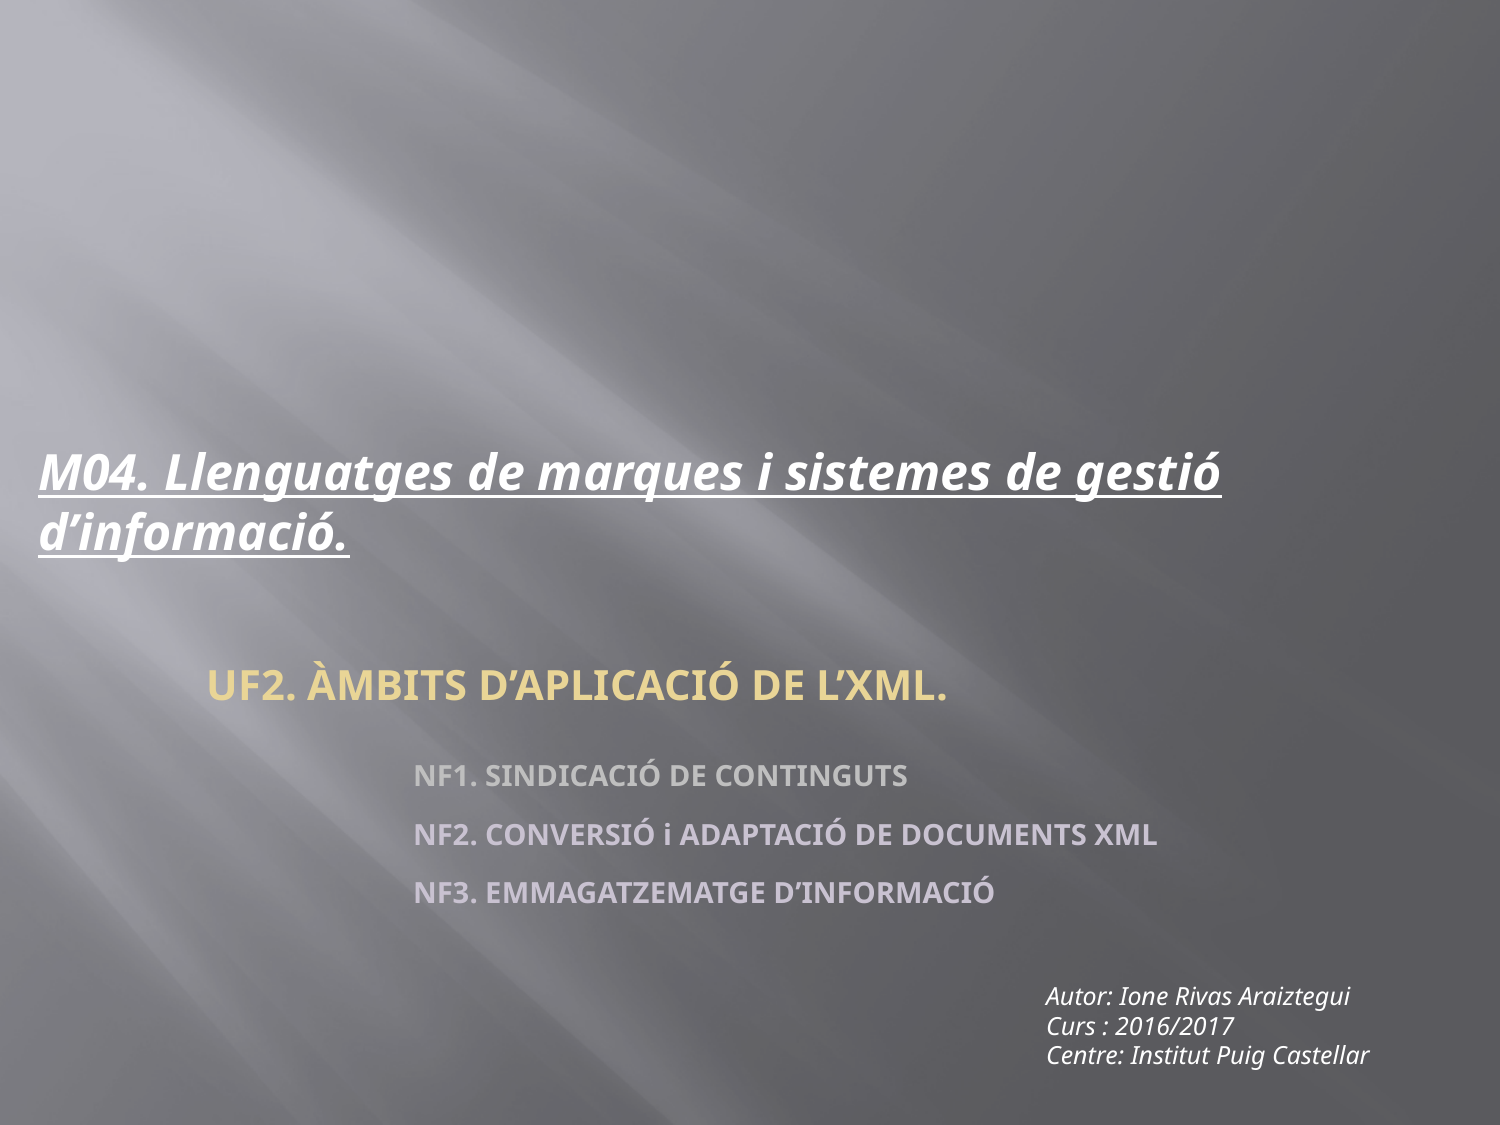

M04. Llenguatges de marques i sistemes de gestió d’informació.
# Uf2. Àmbits d’aplicació de l’XML.
NF1. SINDICACIÓ DE CONTINGUTS
NF2. CONVERSIÓ i ADAPTACIÓ DE DOCUMENTS XML
NF3. EMMAGATZEMATGE D’INFORMACIÓ
Autor: Ione Rivas Araiztegui
Curs : 2016/2017
Centre: Institut Puig Castellar